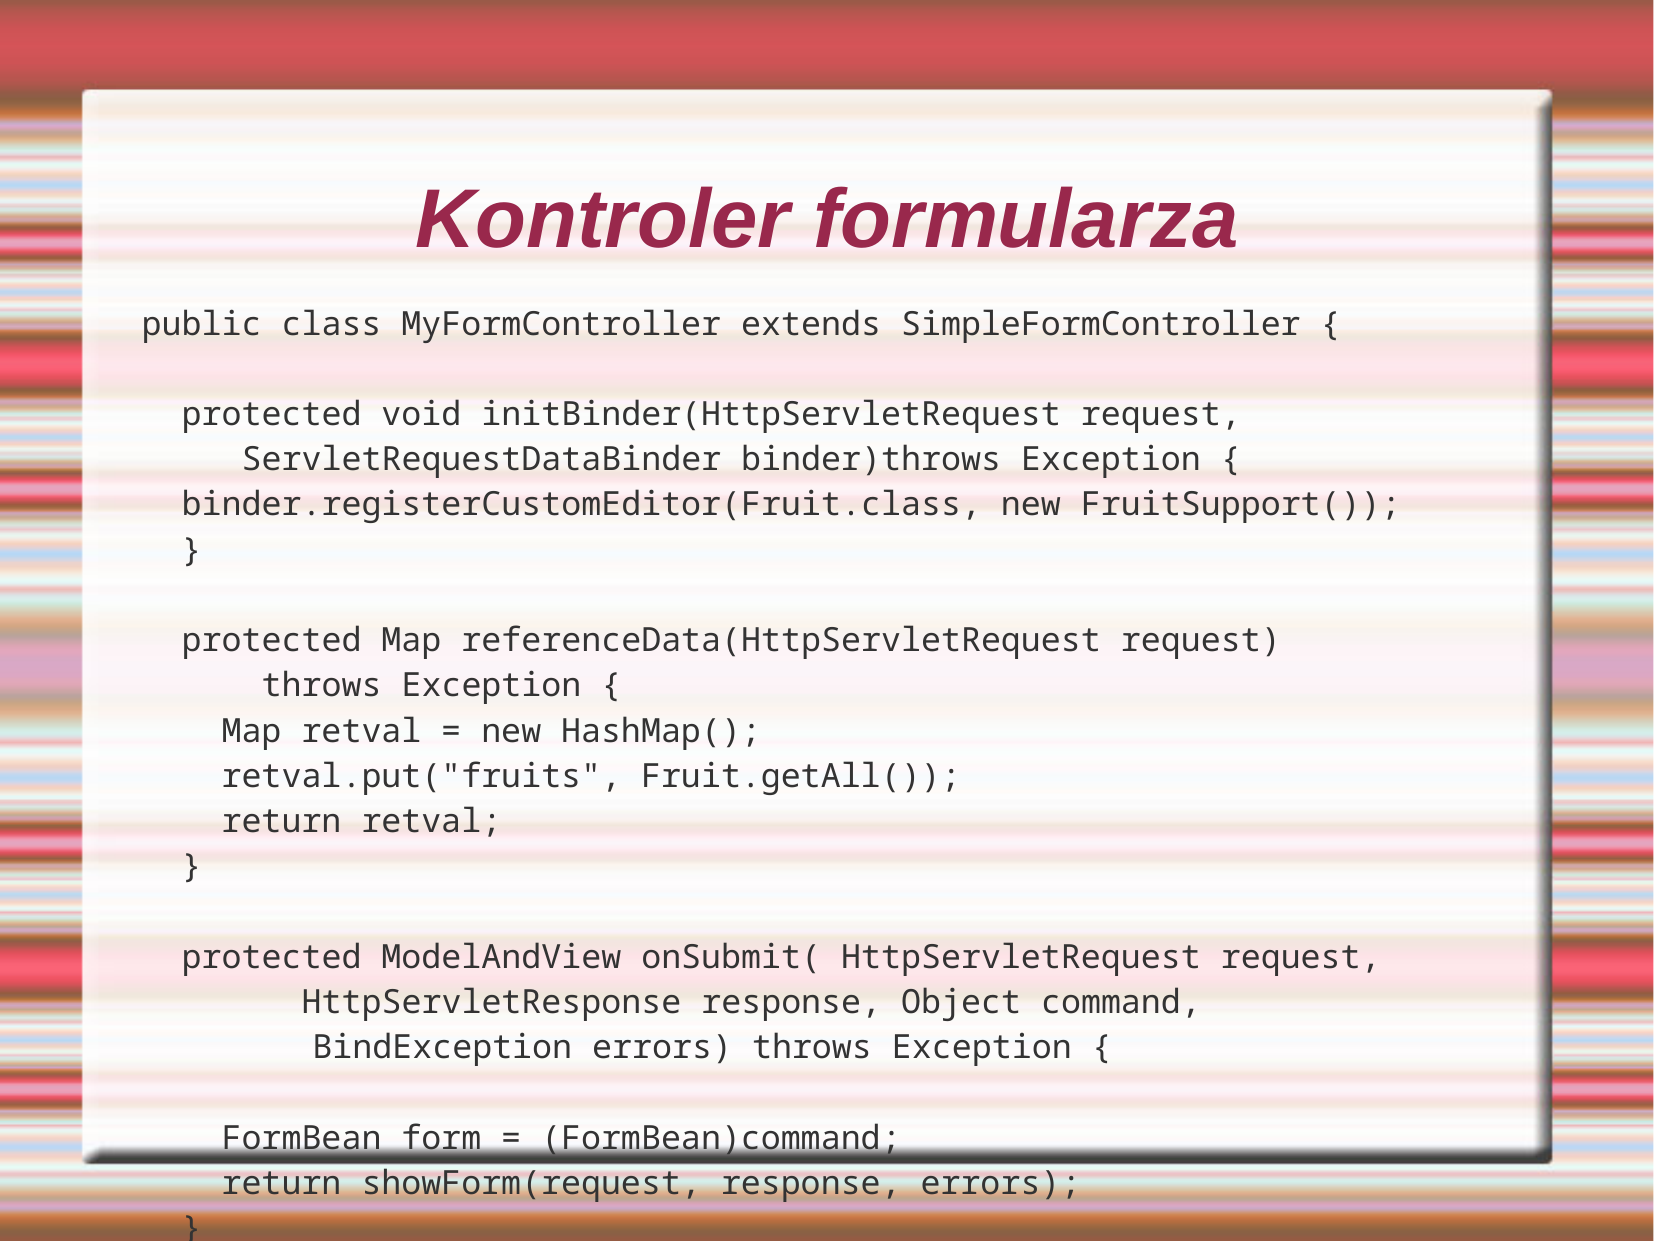

# Kontroler formularza
public class MyFormController extends SimpleFormController {
 protected void initBinder(HttpServletRequest request,
 ServletRequestDataBinder binder)throws Exception {
 binder.registerCustomEditor(Fruit.class, new FruitSupport());
 }
 protected Map referenceData(HttpServletRequest request)
 throws Exception {
 Map retval = new HashMap();
 retval.put("fruits", Fruit.getAll());
 return retval;
 }
 protected ModelAndView onSubmit( HttpServletRequest request,
 HttpServletResponse response, Object command, 	 BindException errors) throws Exception {
 FormBean form = (FormBean)command;
 return showForm(request, response, errors);
 }
}